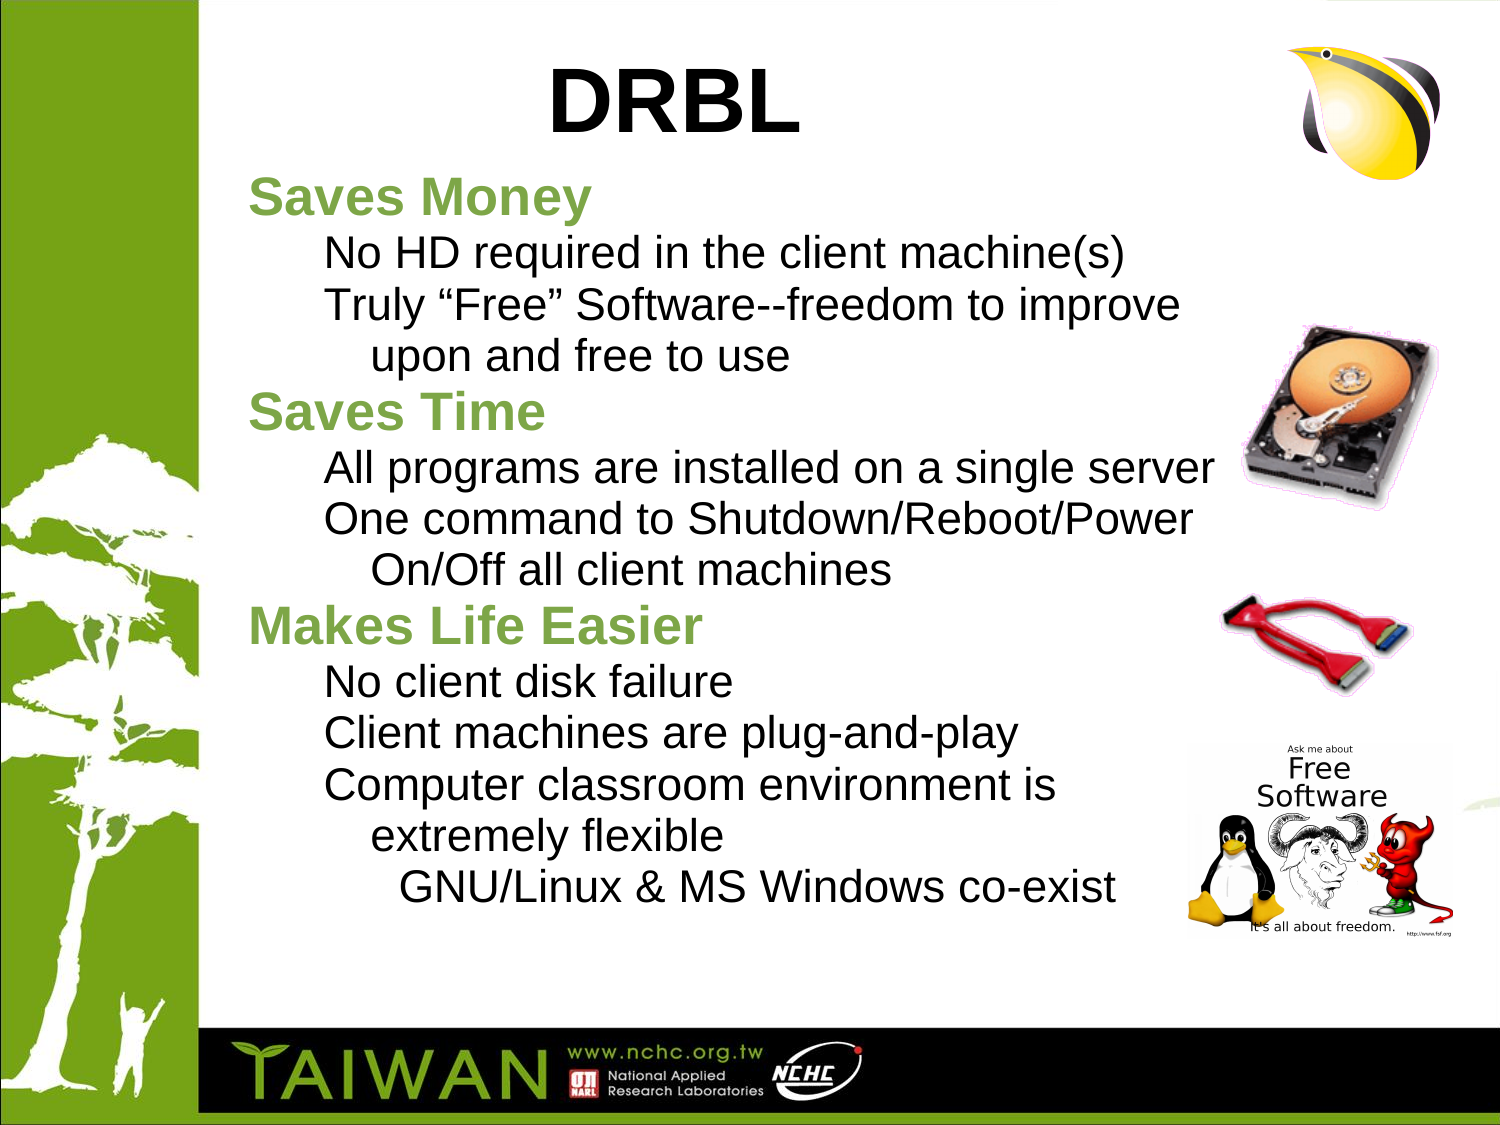

# DRBL
Saves Money
No HD required in the client machine(s)
Truly “Free” Software--freedom to improve upon and free to use
Saves Time
All programs are installed on a single server
One command to Shutdown/Reboot/Power On/Off all client machines
Makes Life Easier
No client disk failure
Client machines are plug-and-play
Computer classroom environment is extremely flexible
GNU/Linux & MS Windows co-exist